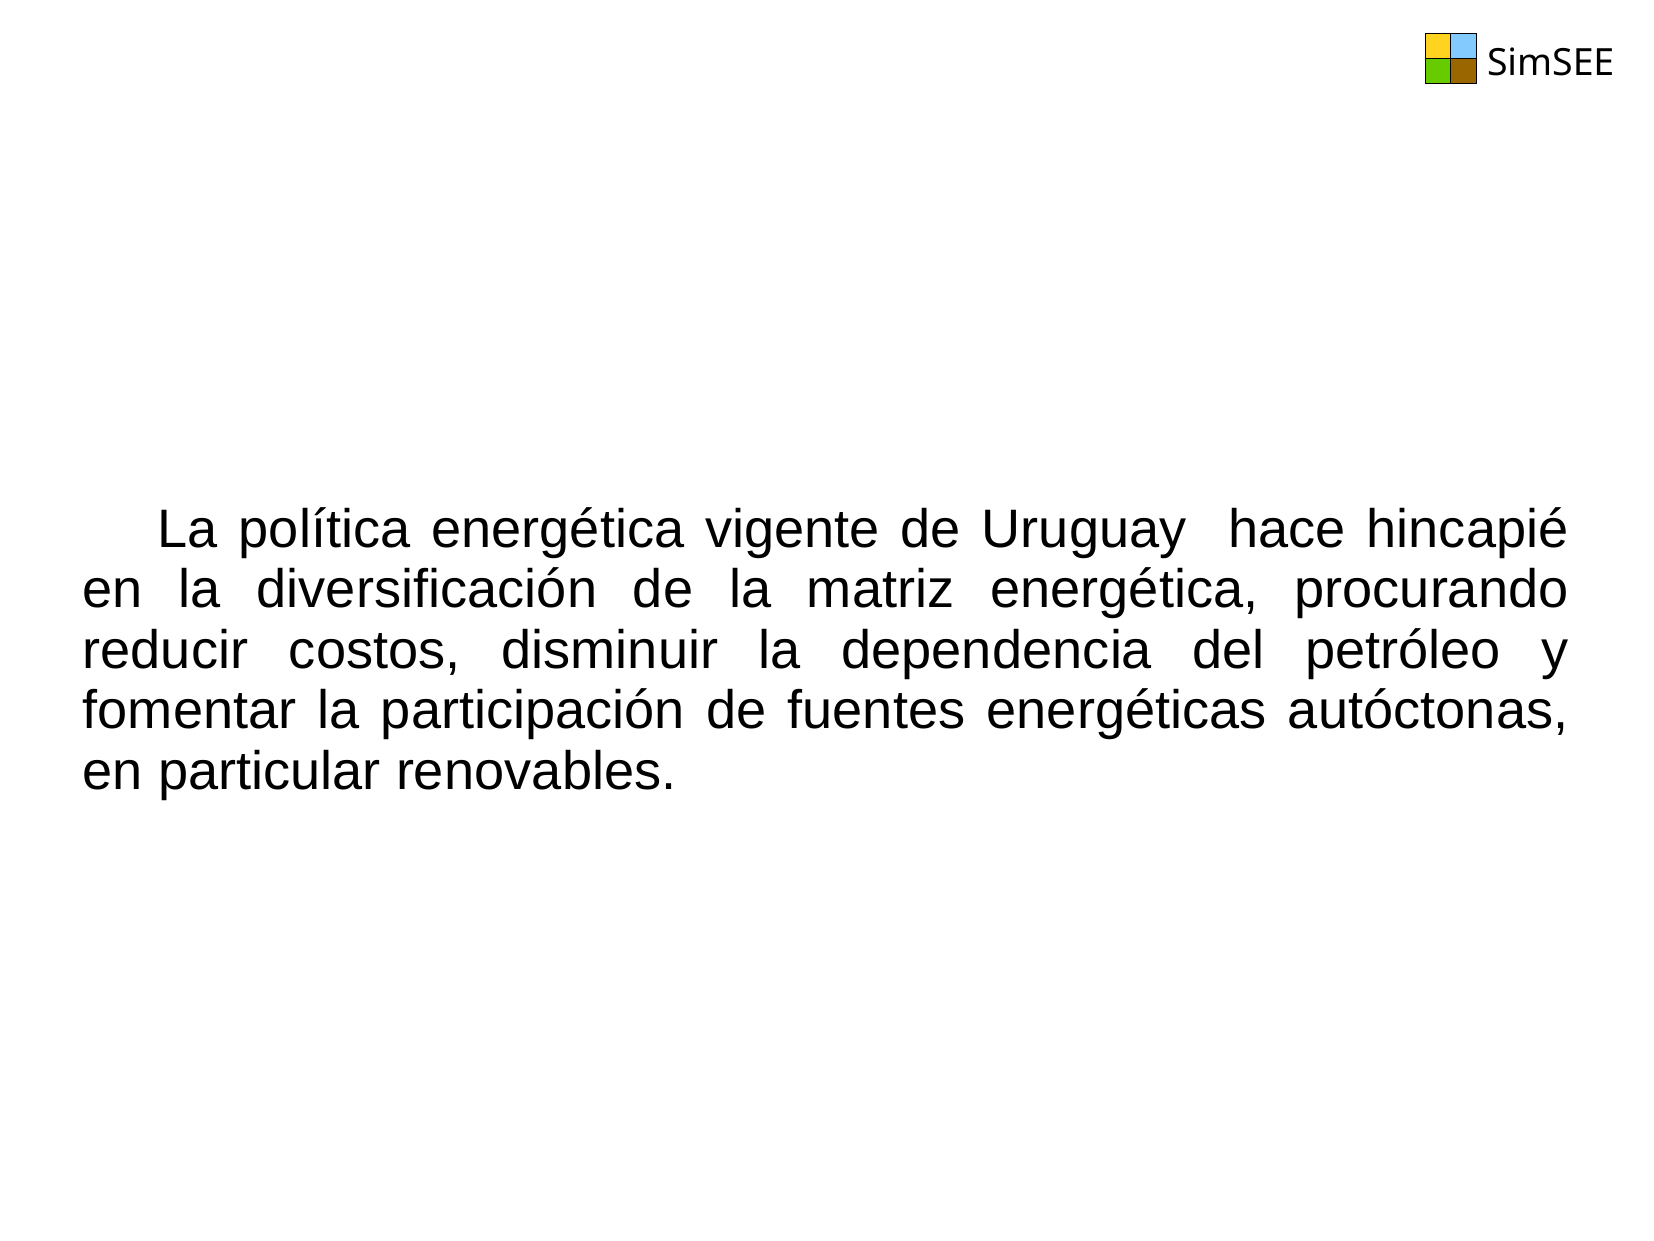

# La política energética vigente de Uruguay hace hincapié en la diversificación de la matriz energética, procurando reducir costos, disminuir la dependencia del petróleo y fomentar la participación de fuentes energéticas autóctonas, en particular renovables.